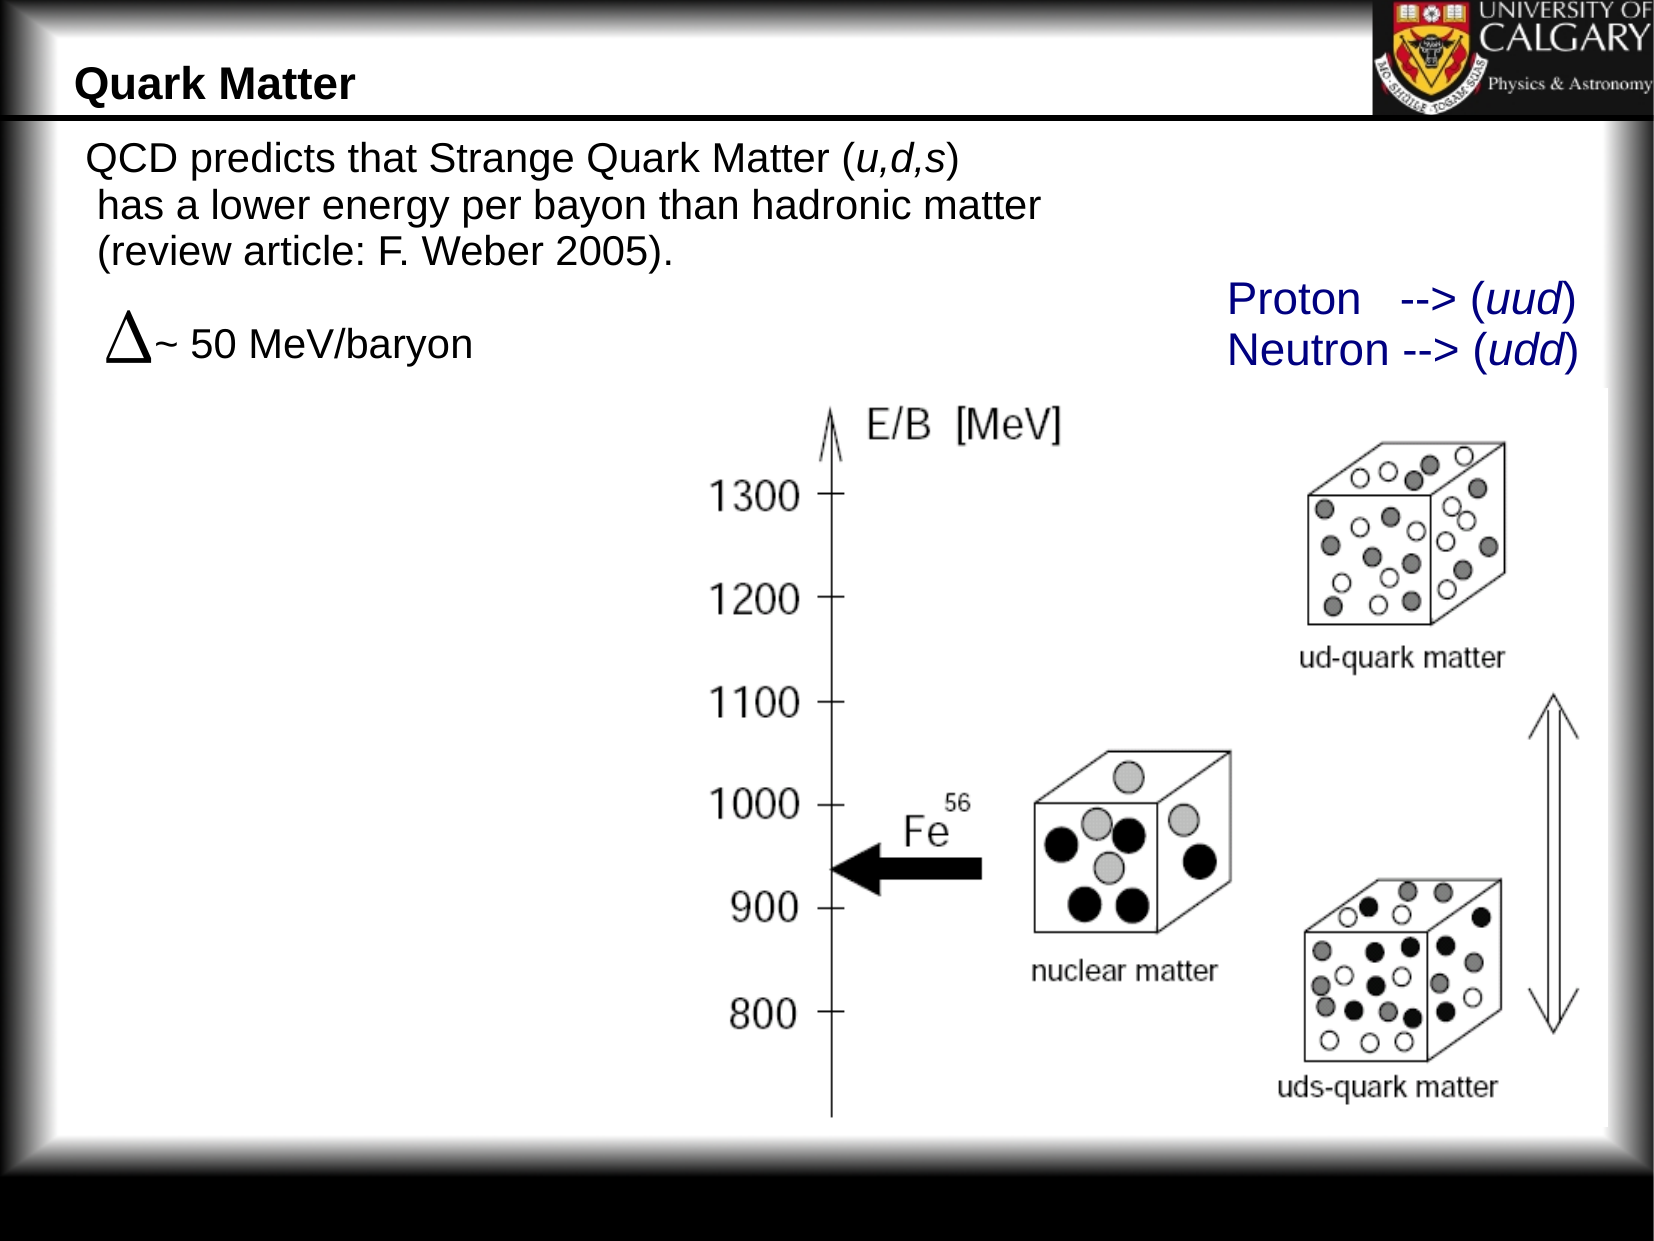

Quark Matter
 QCD predicts that Strange Quark Matter (u,d,s)
 has a lower energy per bayon than hadronic matter
 (review article: F. Weber 2005).
 ~ 50 MeV/baryon
Proton --> (uud)
Neutron --> (udd)